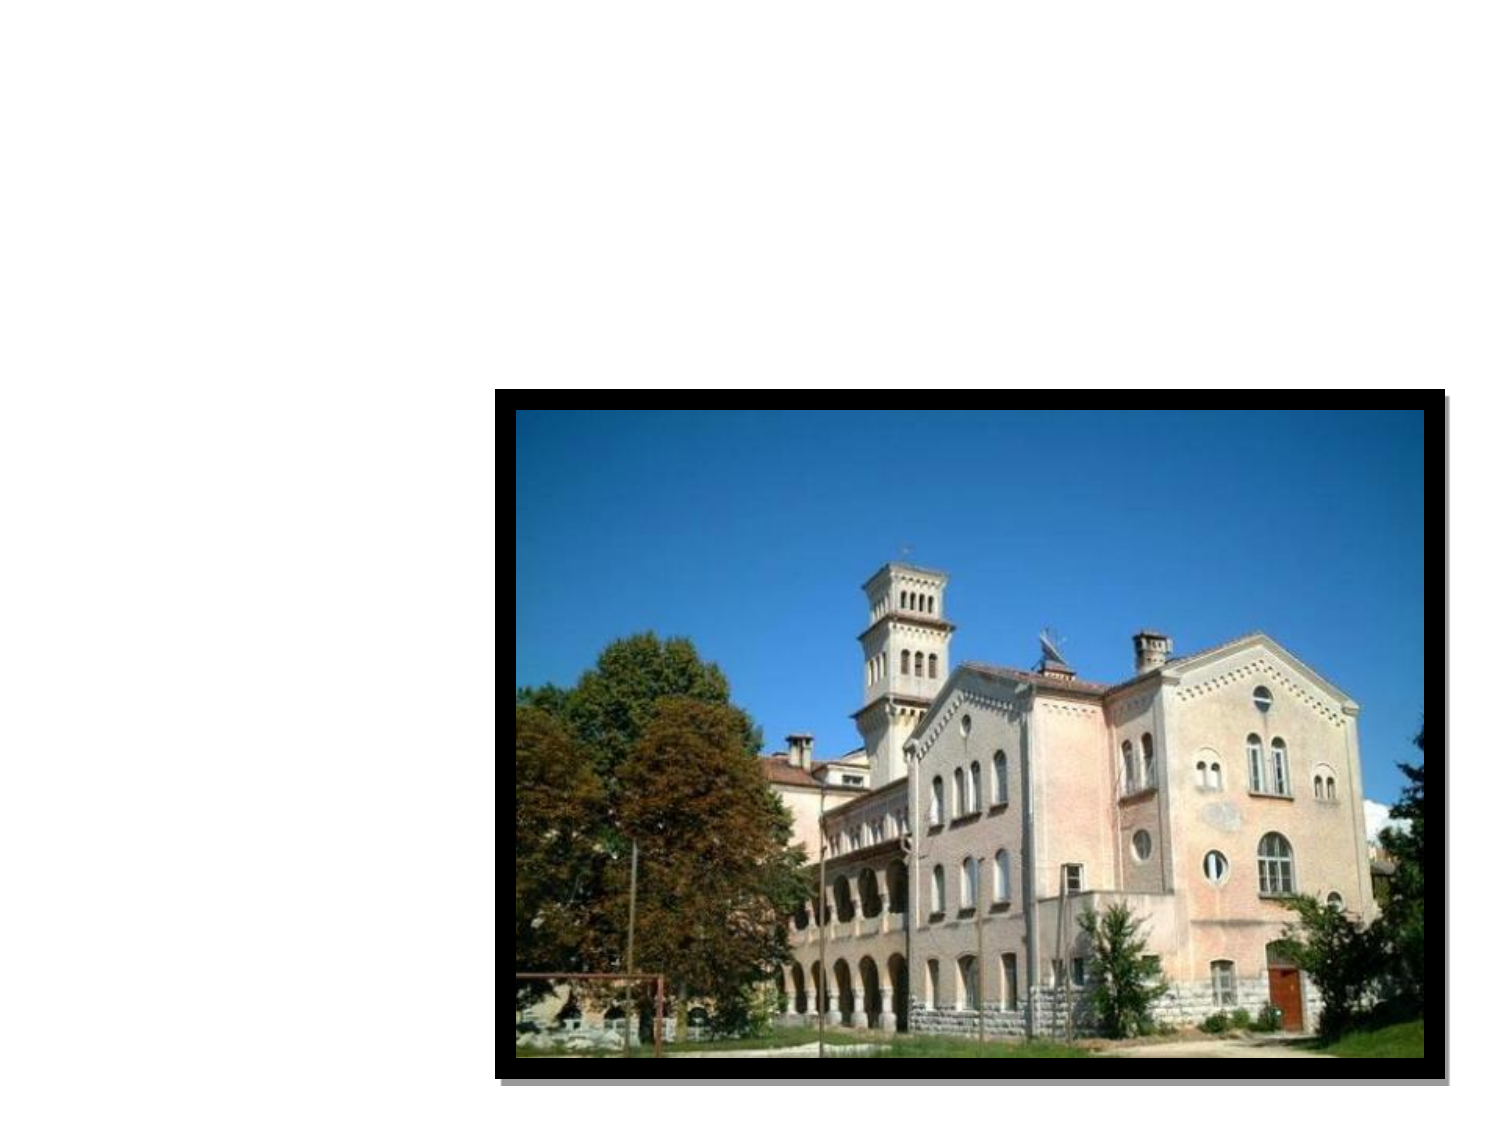

# Poglavar u sjemeništu
Rujan, 1946.
Zgrada Biskupskog sjemeništa u Pazinu
Danas:
Pazinski kolegij- klasična gimnazija